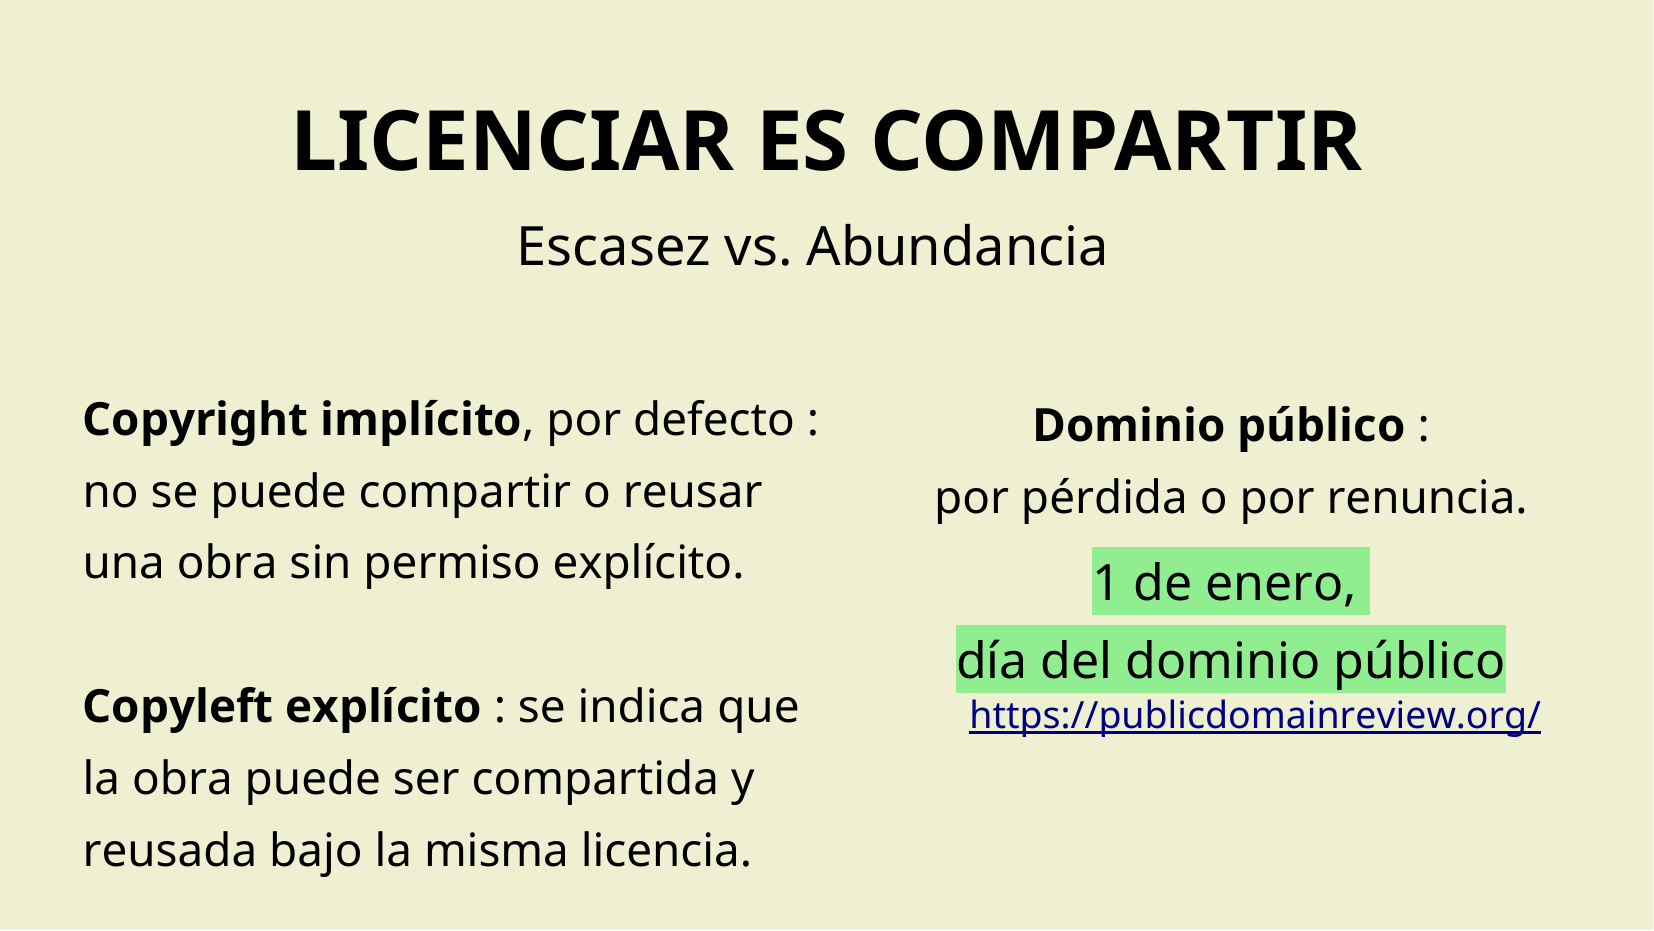

# Licenciar es compartir
Escasez vs. Abundancia
Copyright implícito, por defecto :
no se puede compartir o reusar
una obra sin permiso explícito.
Copyleft explícito : se indica que
la obra puede ser compartida y
reusada bajo la misma licencia.
Dominio público :
por pérdida o por renuncia.
1 de enero,
día del dominio público
https://publicdomainreview.org/